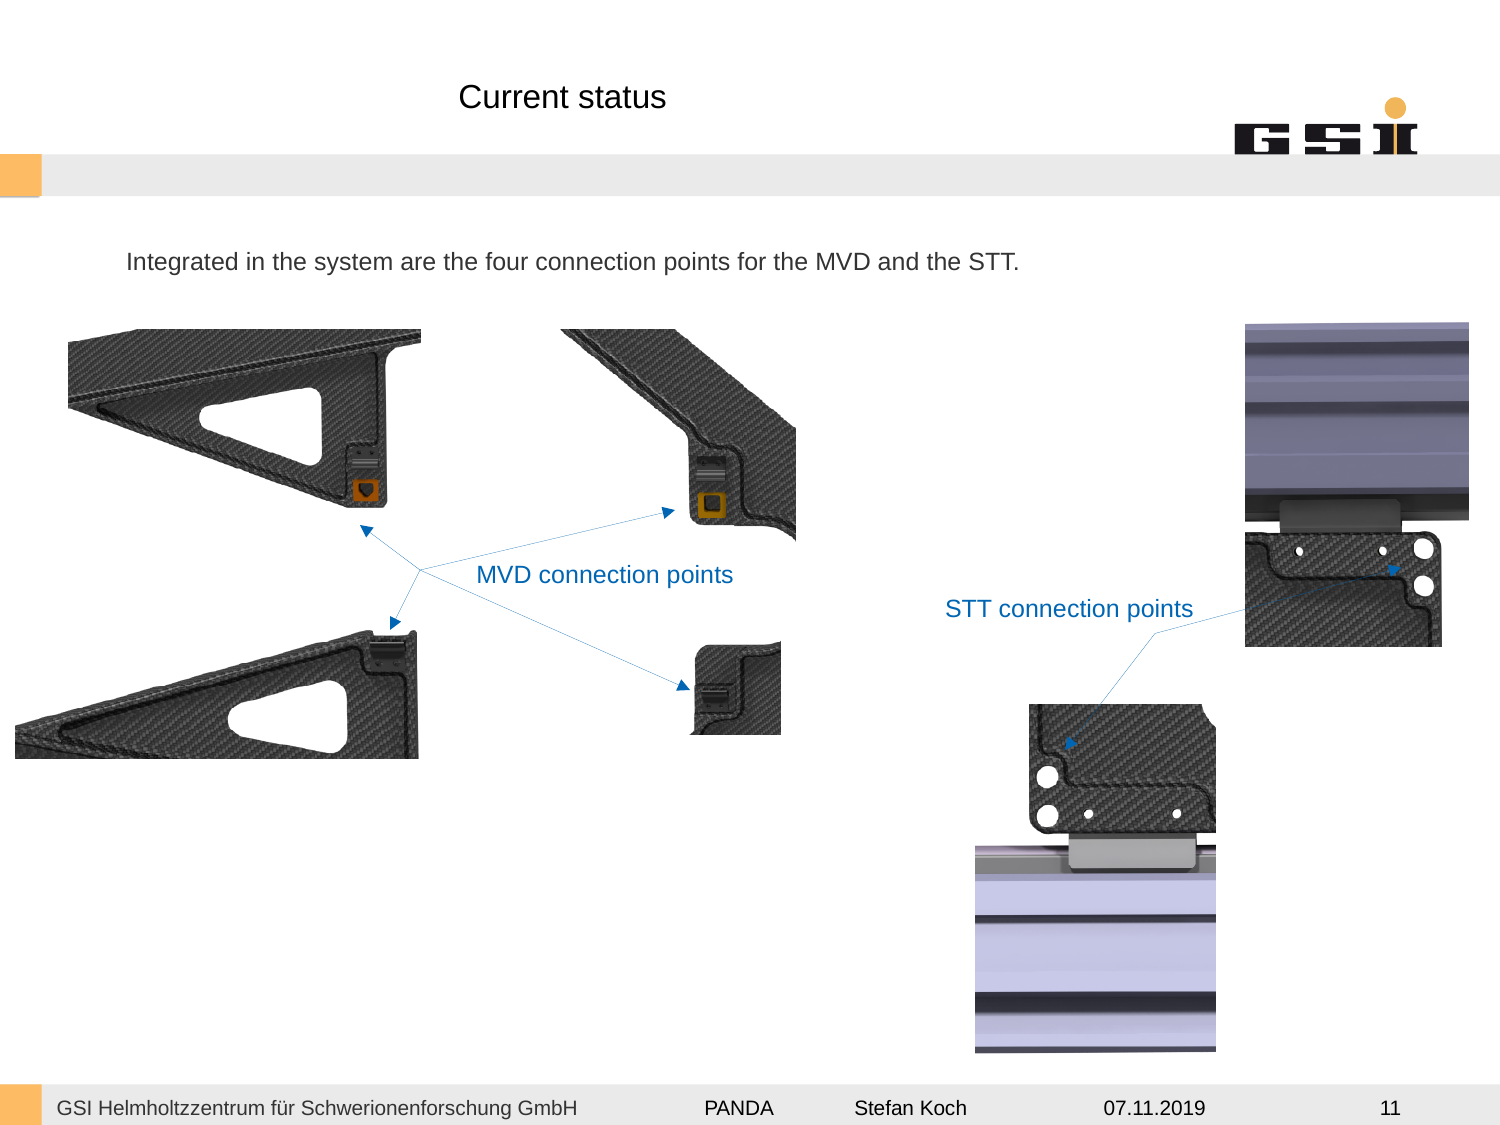

Current status
Integrated in the system are the four connection points for the MVD and the STT.
MVD connection points
STT connection points